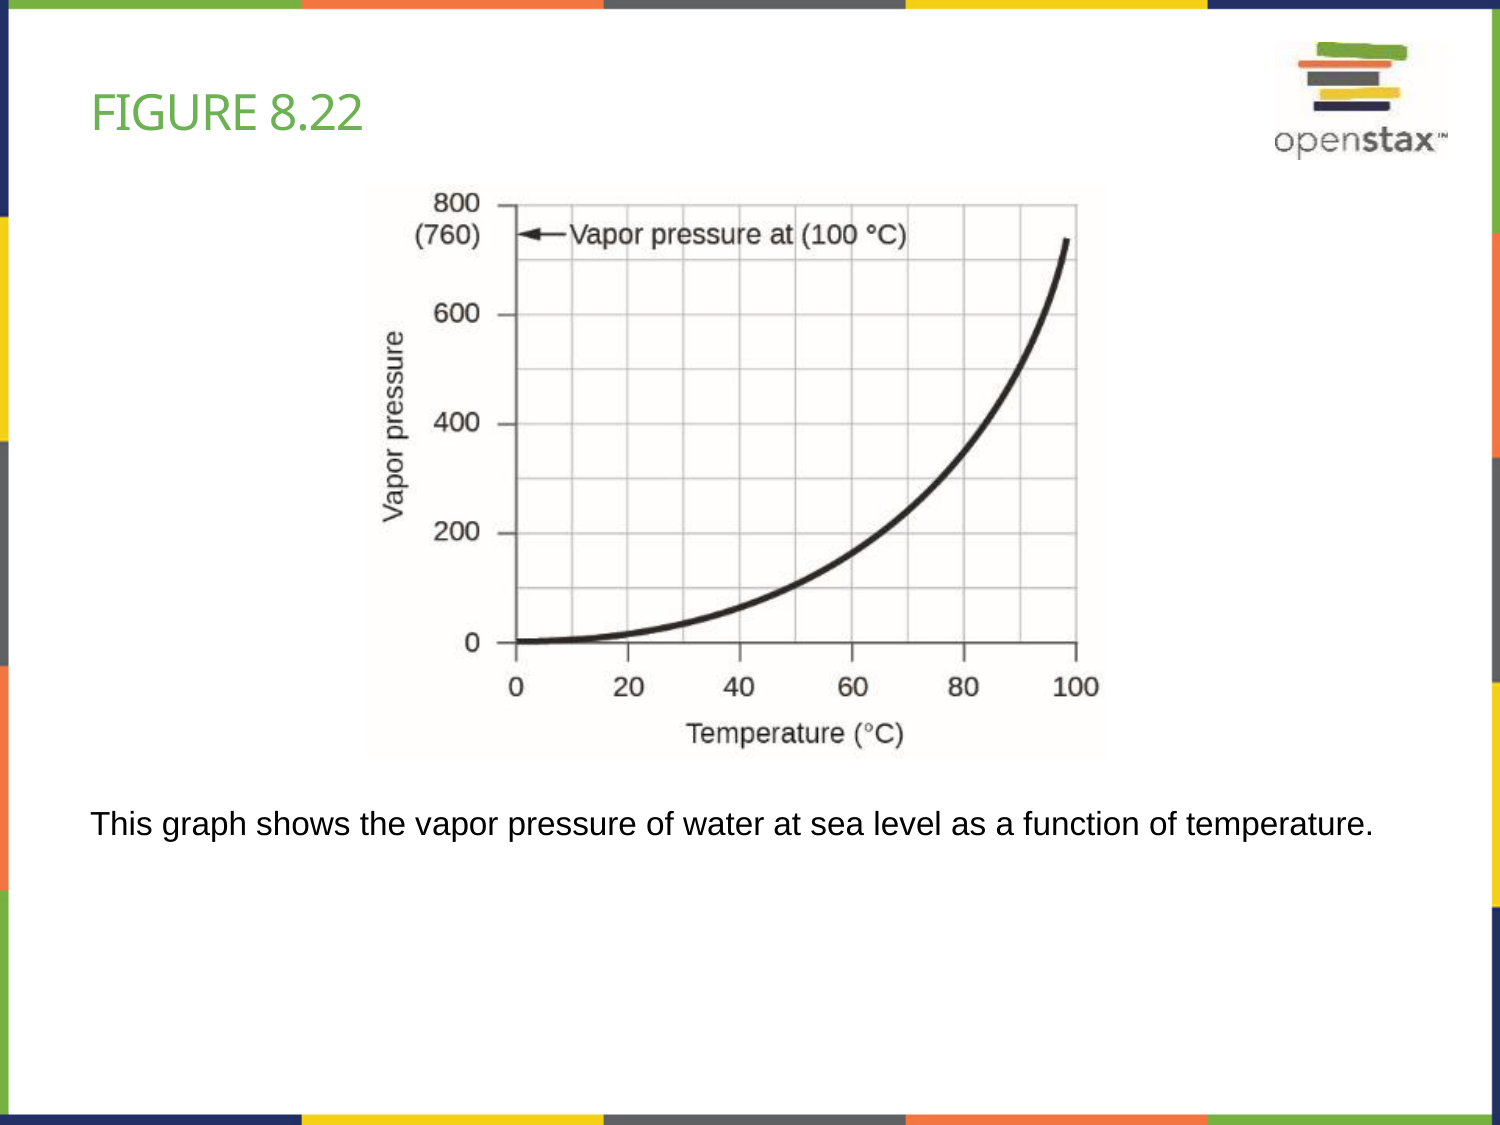

# Figure 8.22
This graph shows the vapor pressure of water at sea level as a function of temperature.